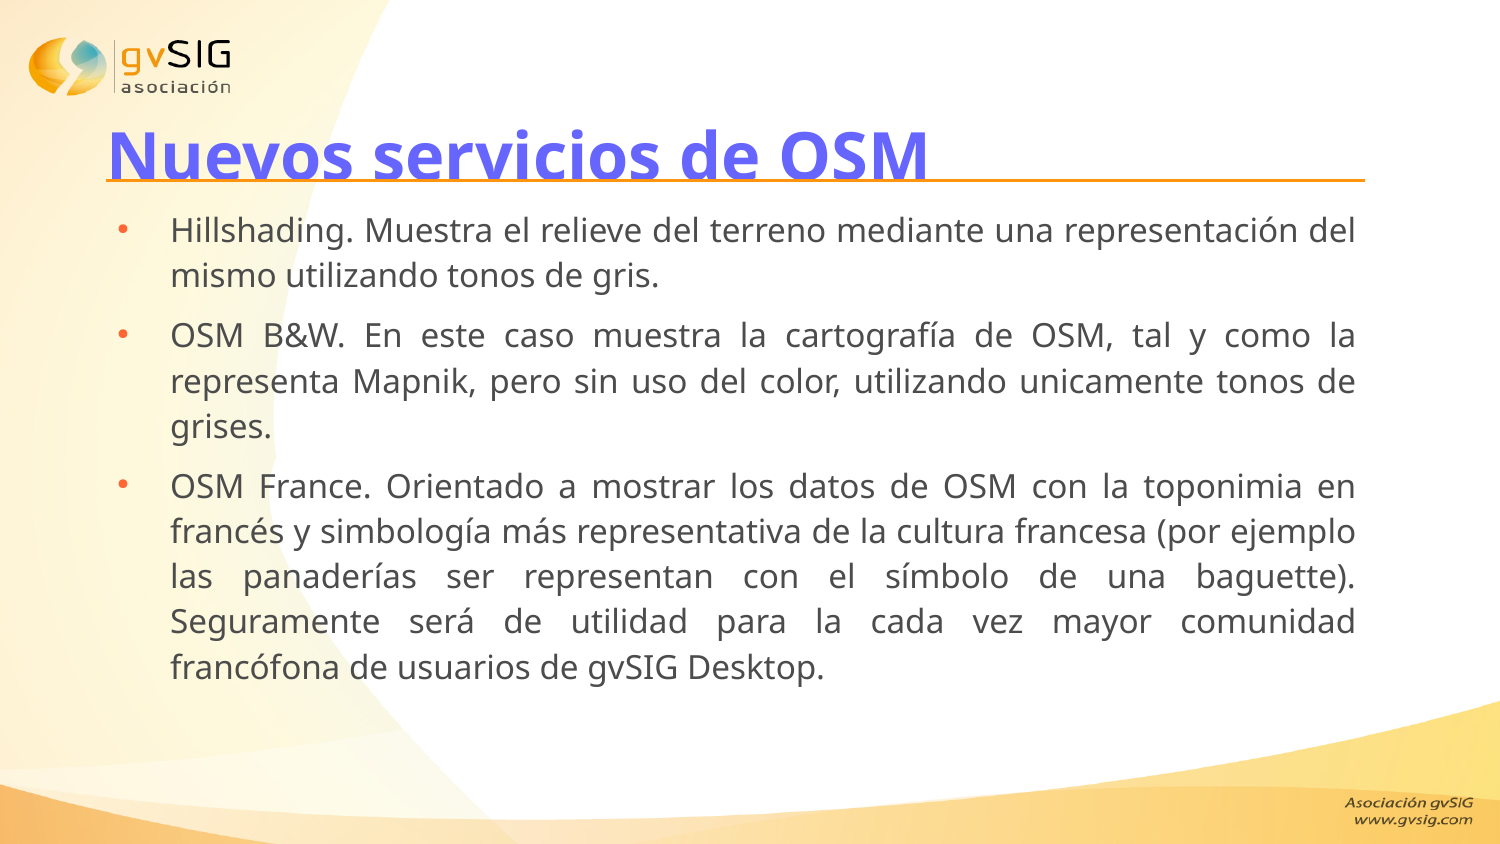

# Nuevos servicios de OSM
Hillshading. Muestra el relieve del terreno mediante una representación del mismo utilizando tonos de gris.
OSM B&W. En este caso muestra la cartografía de OSM, tal y como la representa Mapnik, pero sin uso del color, utilizando unicamente tonos de grises.
OSM France. Orientado a mostrar los datos de OSM con la toponimia en francés y simbología más representativa de la cultura francesa (por ejemplo las panaderías ser representan con el símbolo de una baguette). Seguramente será de utilidad para la cada vez mayor comunidad francófona de usuarios de gvSIG Desktop.